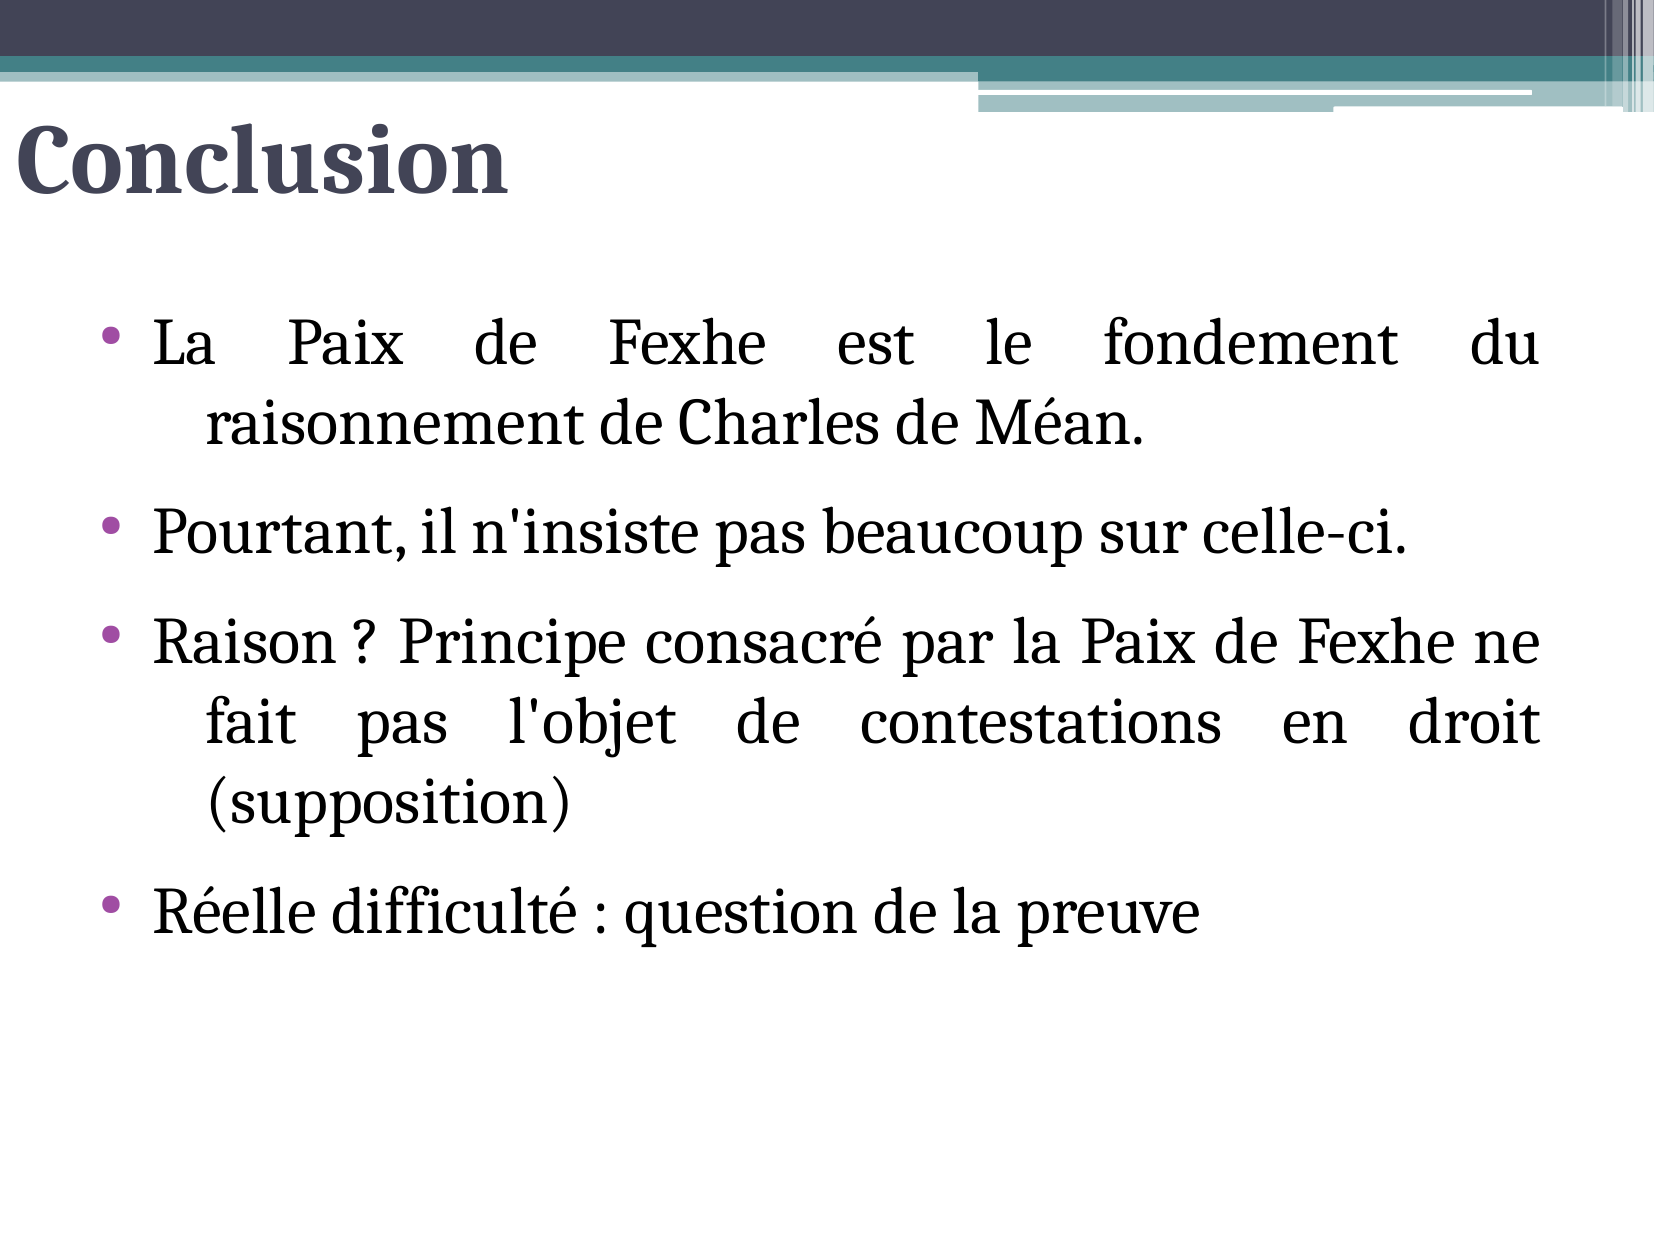

# Conclusion
La Paix de Fexhe est le fondement du raisonnement de Charles de Méan.
Pourtant, il n'insiste pas beaucoup sur celle-ci.
Raison ? Principe consacré par la Paix de Fexhe ne fait pas l'objet de contestations en droit (supposition)
Réelle difficulté : question de la preuve